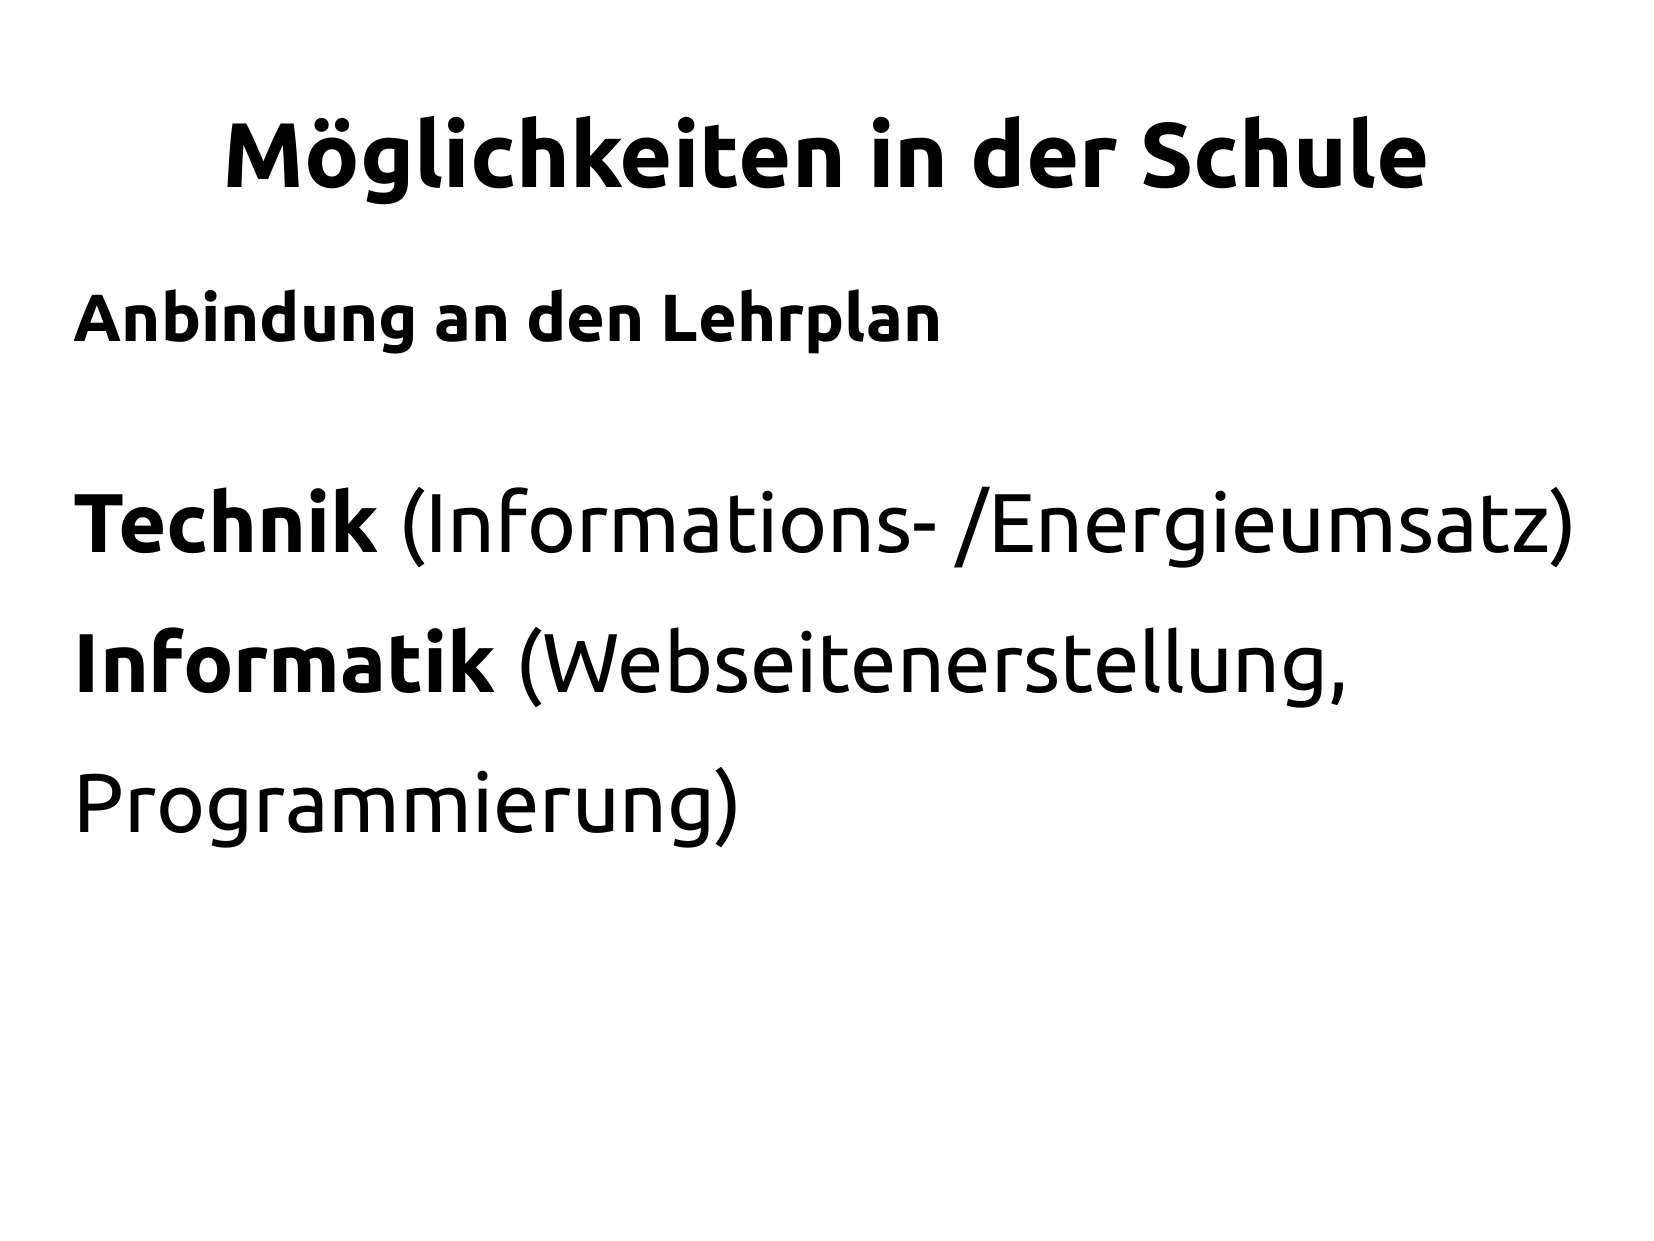

# Möglichkeiten in der Schule
Anbindung an den Lehrplan
Technik (Informations- /Energieumsatz)
Informatik (Webseitenerstellung, Programmierung)